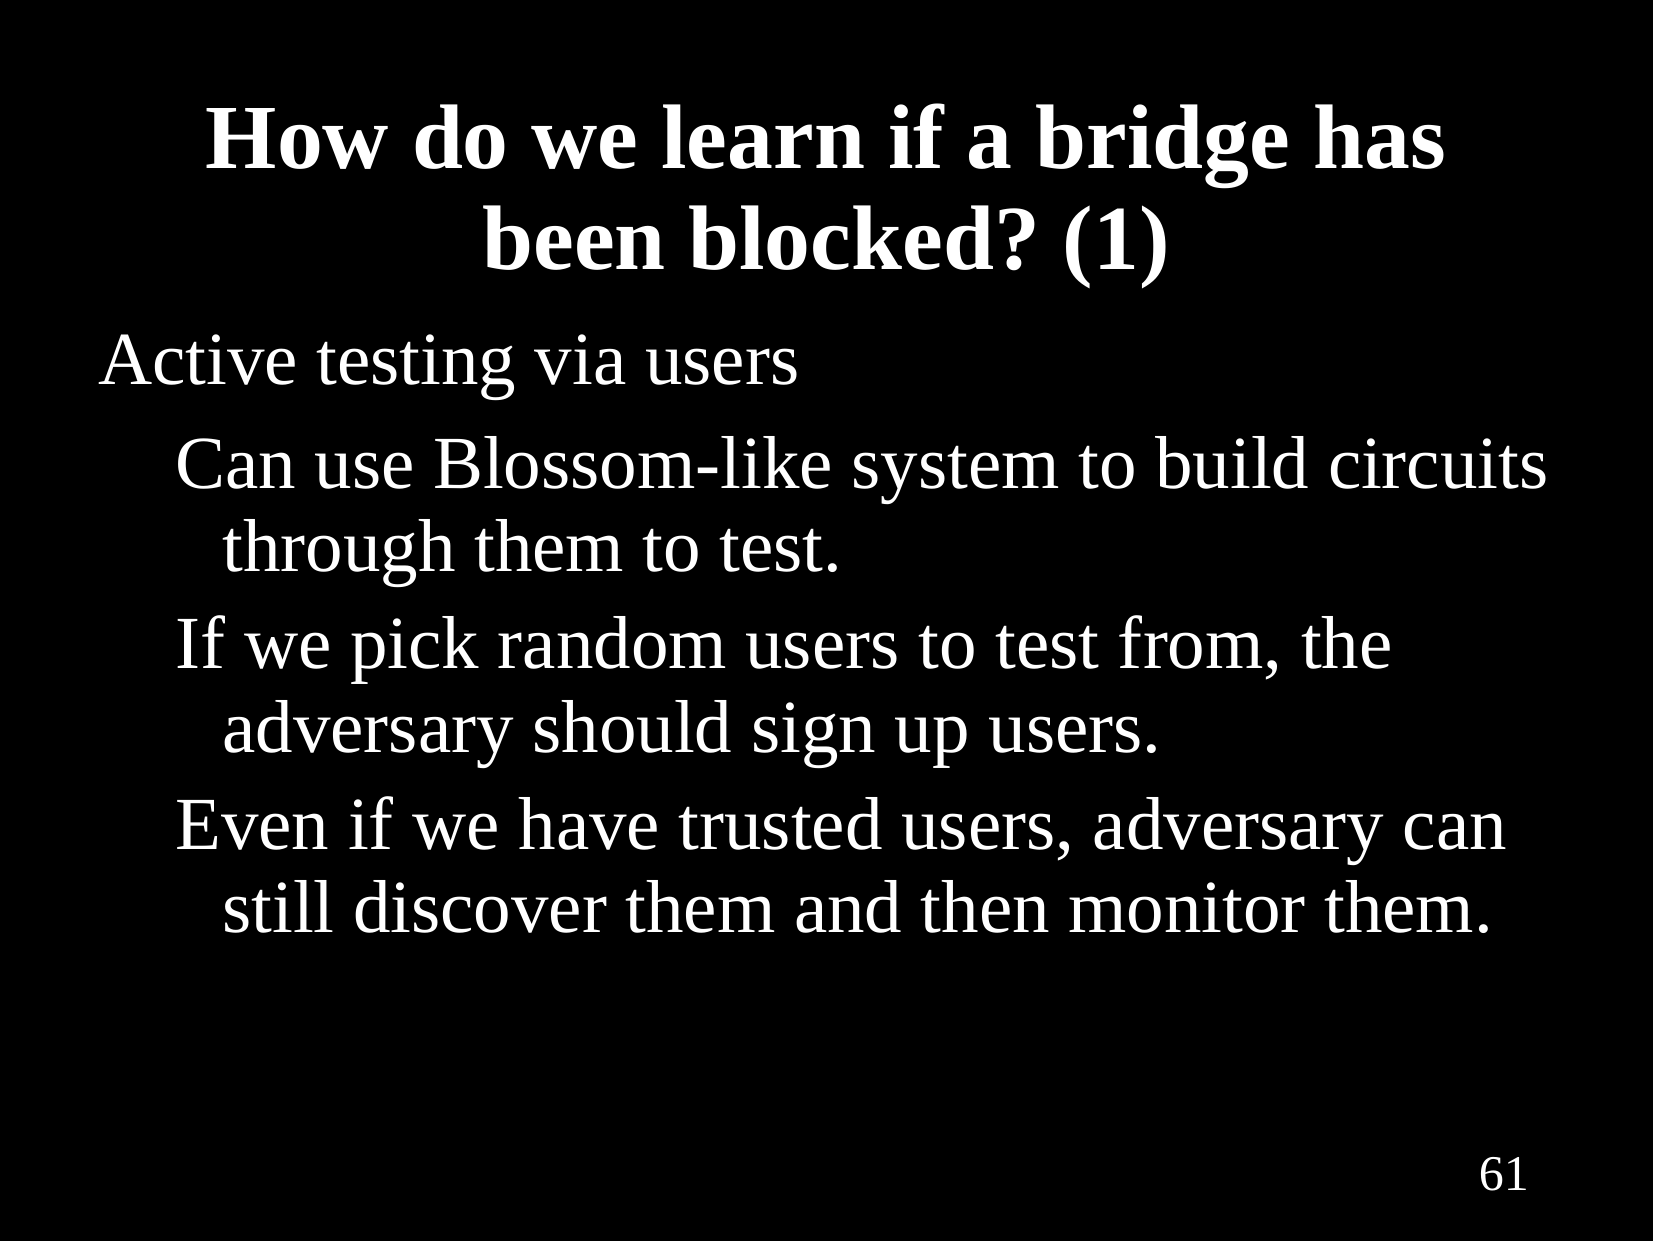

# How do we learn if a bridge has been blocked? (1)
Active testing via users
Can use Blossom-like system to build circuits through them to test.
If we pick random users to test from, the adversary should sign up users.
Even if we have trusted users, adversary can still discover them and then monitor them.